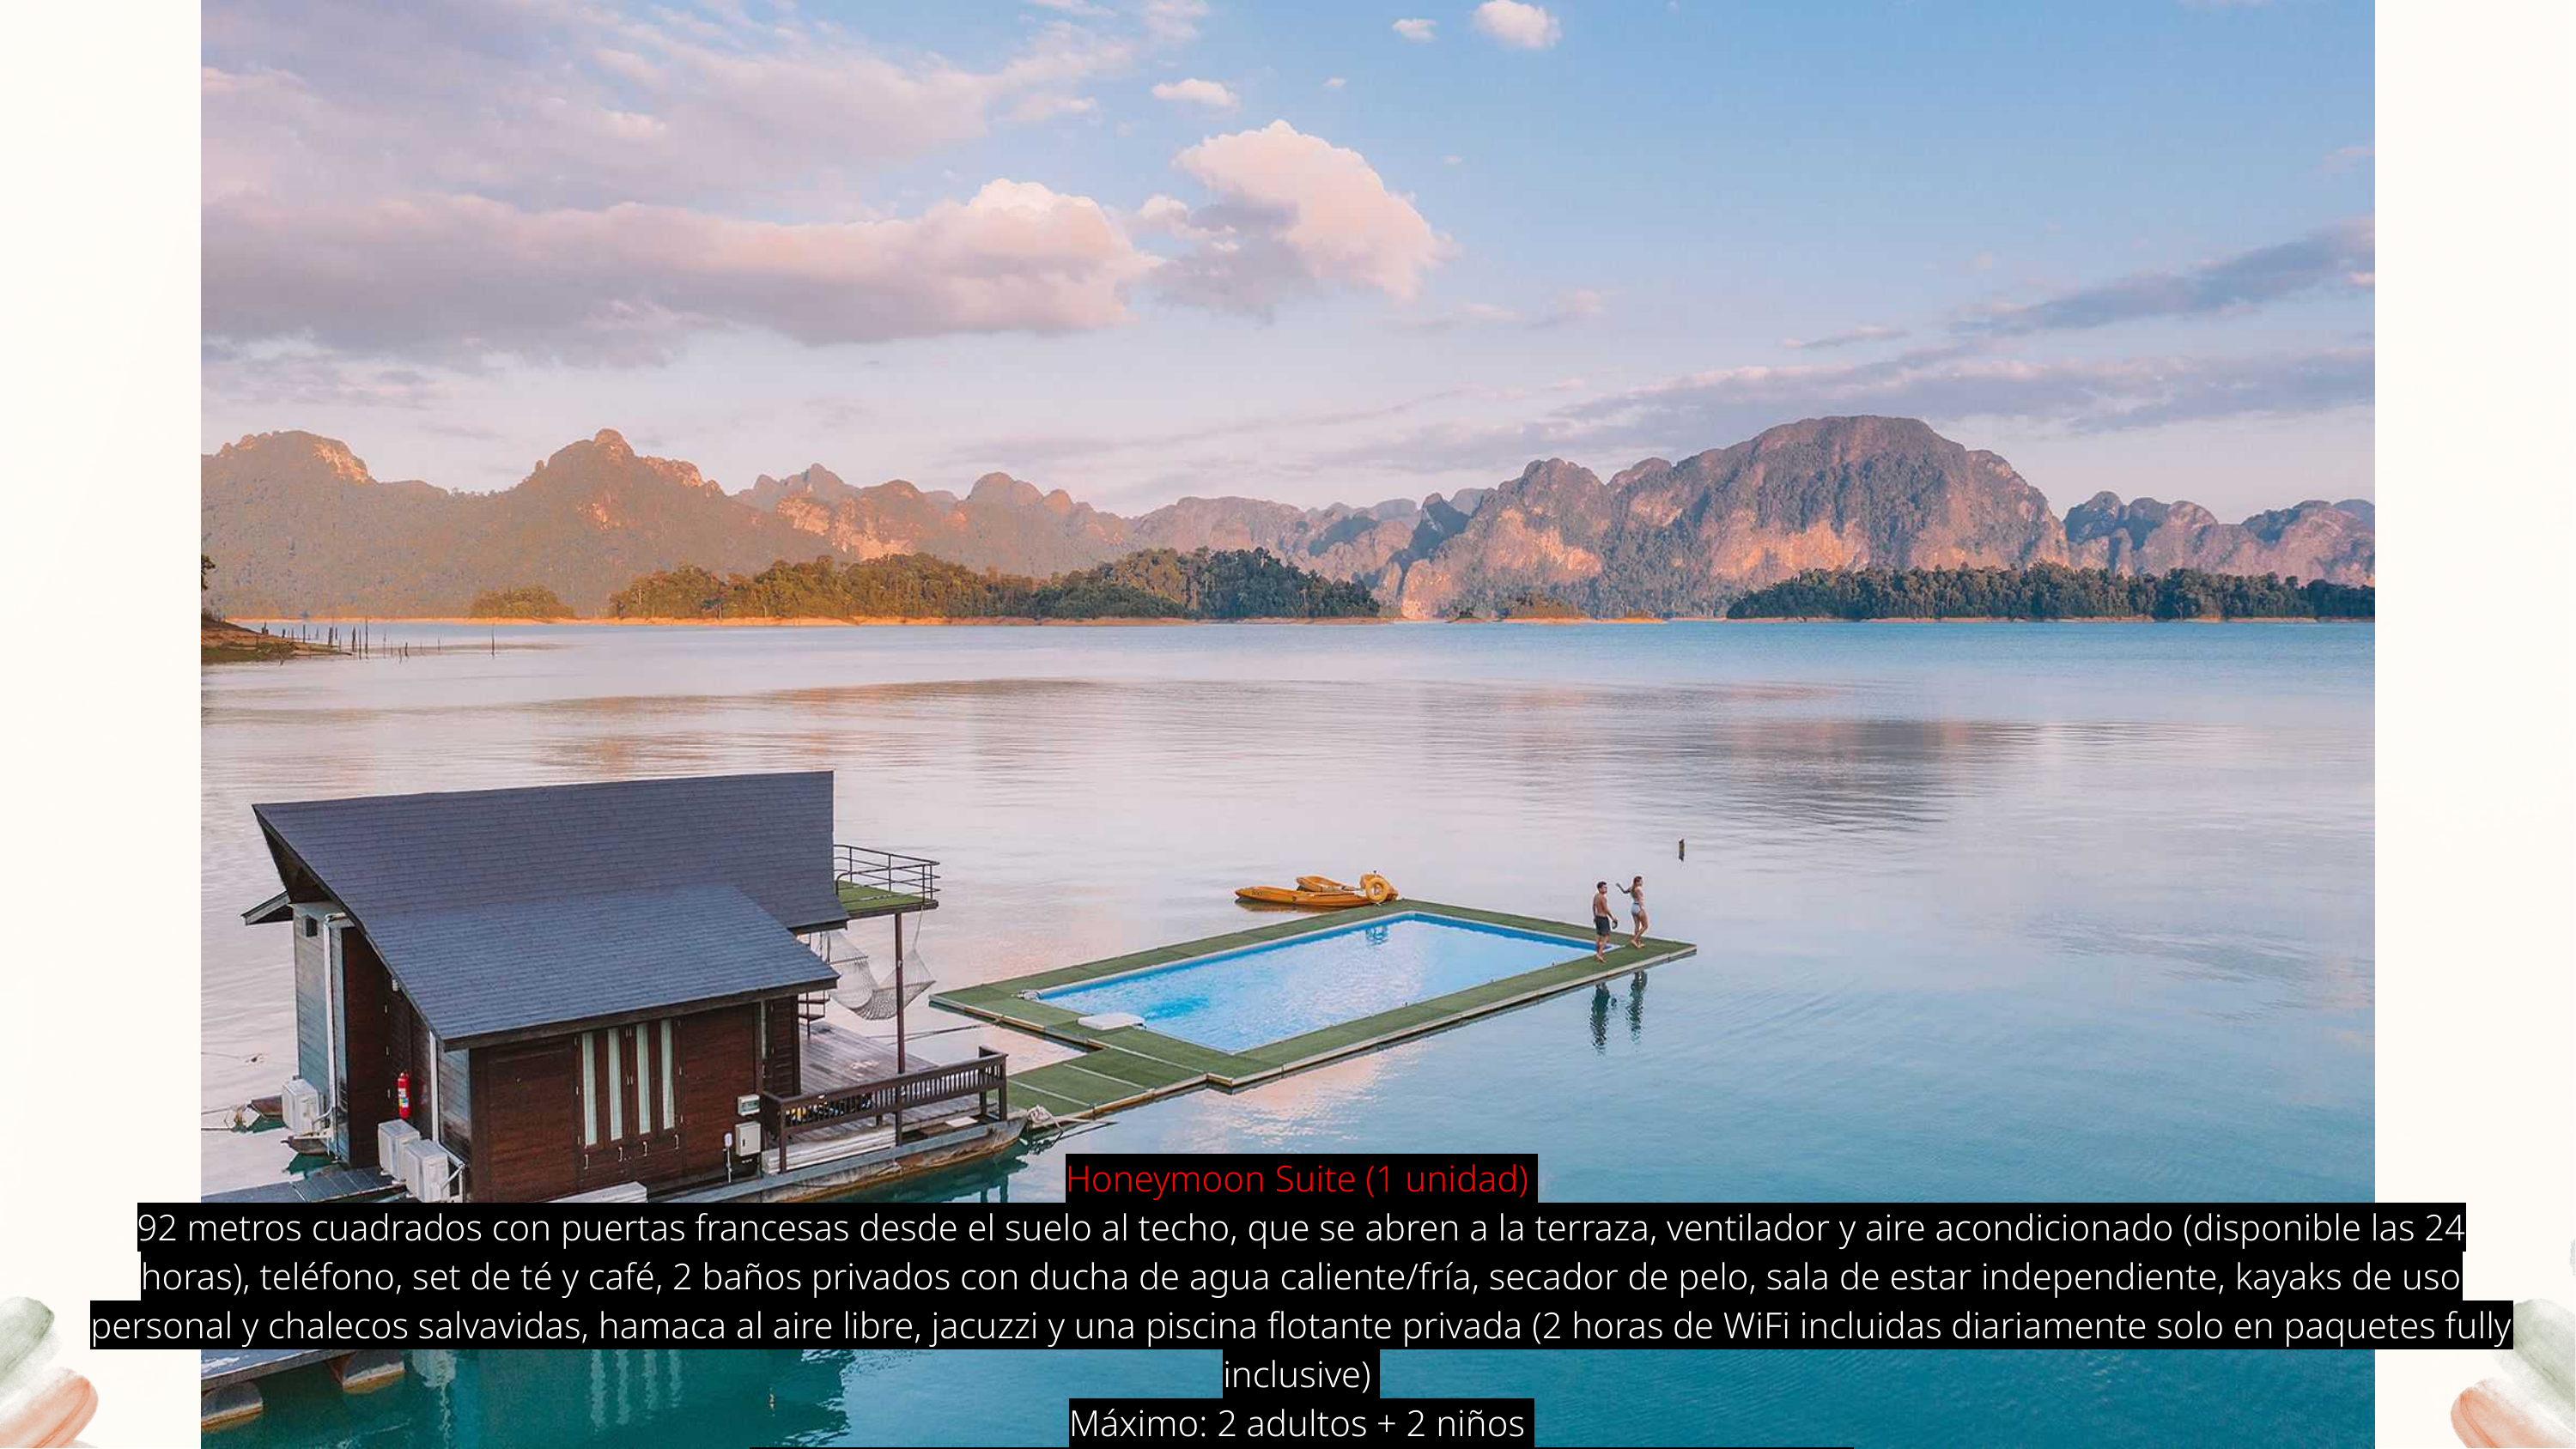

Honeymoon Suite (1 unidad)
92 metros cuadrados con puertas francesas desde el suelo al techo, que se abren a la terraza, ventilador y aire acondicionado (disponible las 24 horas), teléfono, set de té y café, 2 baños privados con ducha de agua caliente/fría, secador de pelo, sala de estar independiente, kayaks de uso personal y chalecos salvavidas, hamaca al aire libre, jacuzzi y una piscina flotante privada (2 horas de WiFi incluidas diariamente solo en paquetes fully inclusive)
Máximo: 2 adultos + 2 niños
Cama: 1 cama king-size y 2 colchones individuales en la entreplanta
Vista: Lago